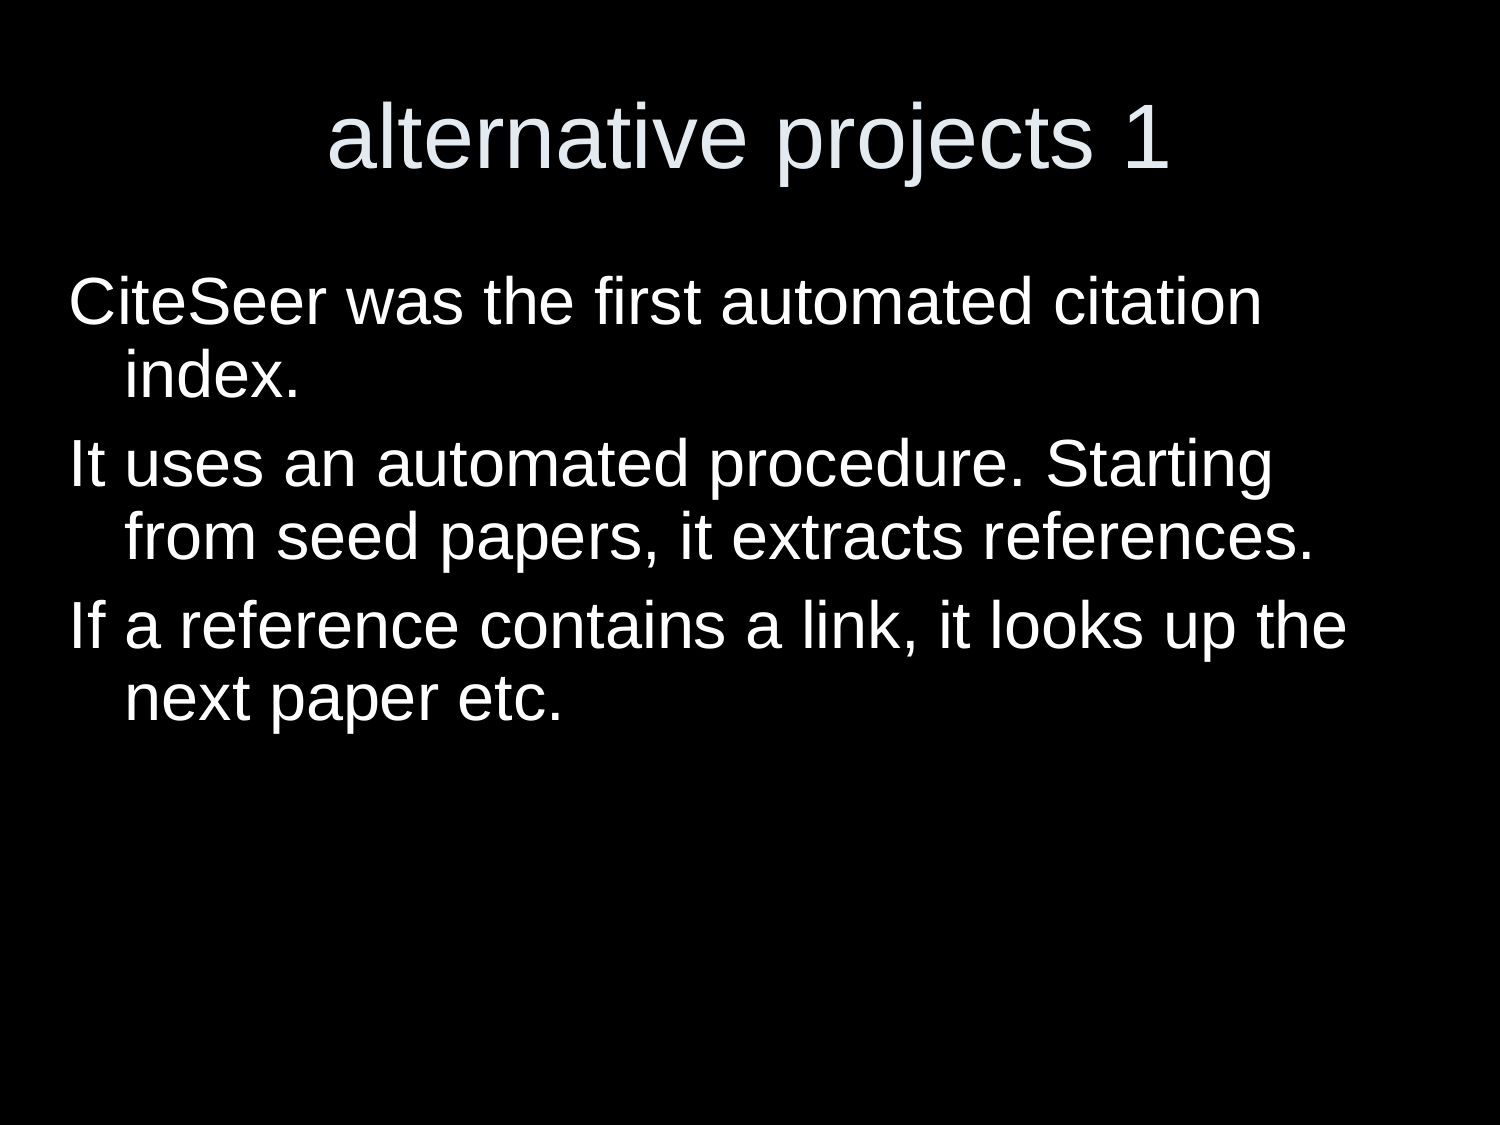

# alternative projects 1
CiteSeer was the first automated citation index.
It uses an automated procedure. Starting from seed papers, it extracts references.
If a reference contains a link, it looks up the next paper etc.